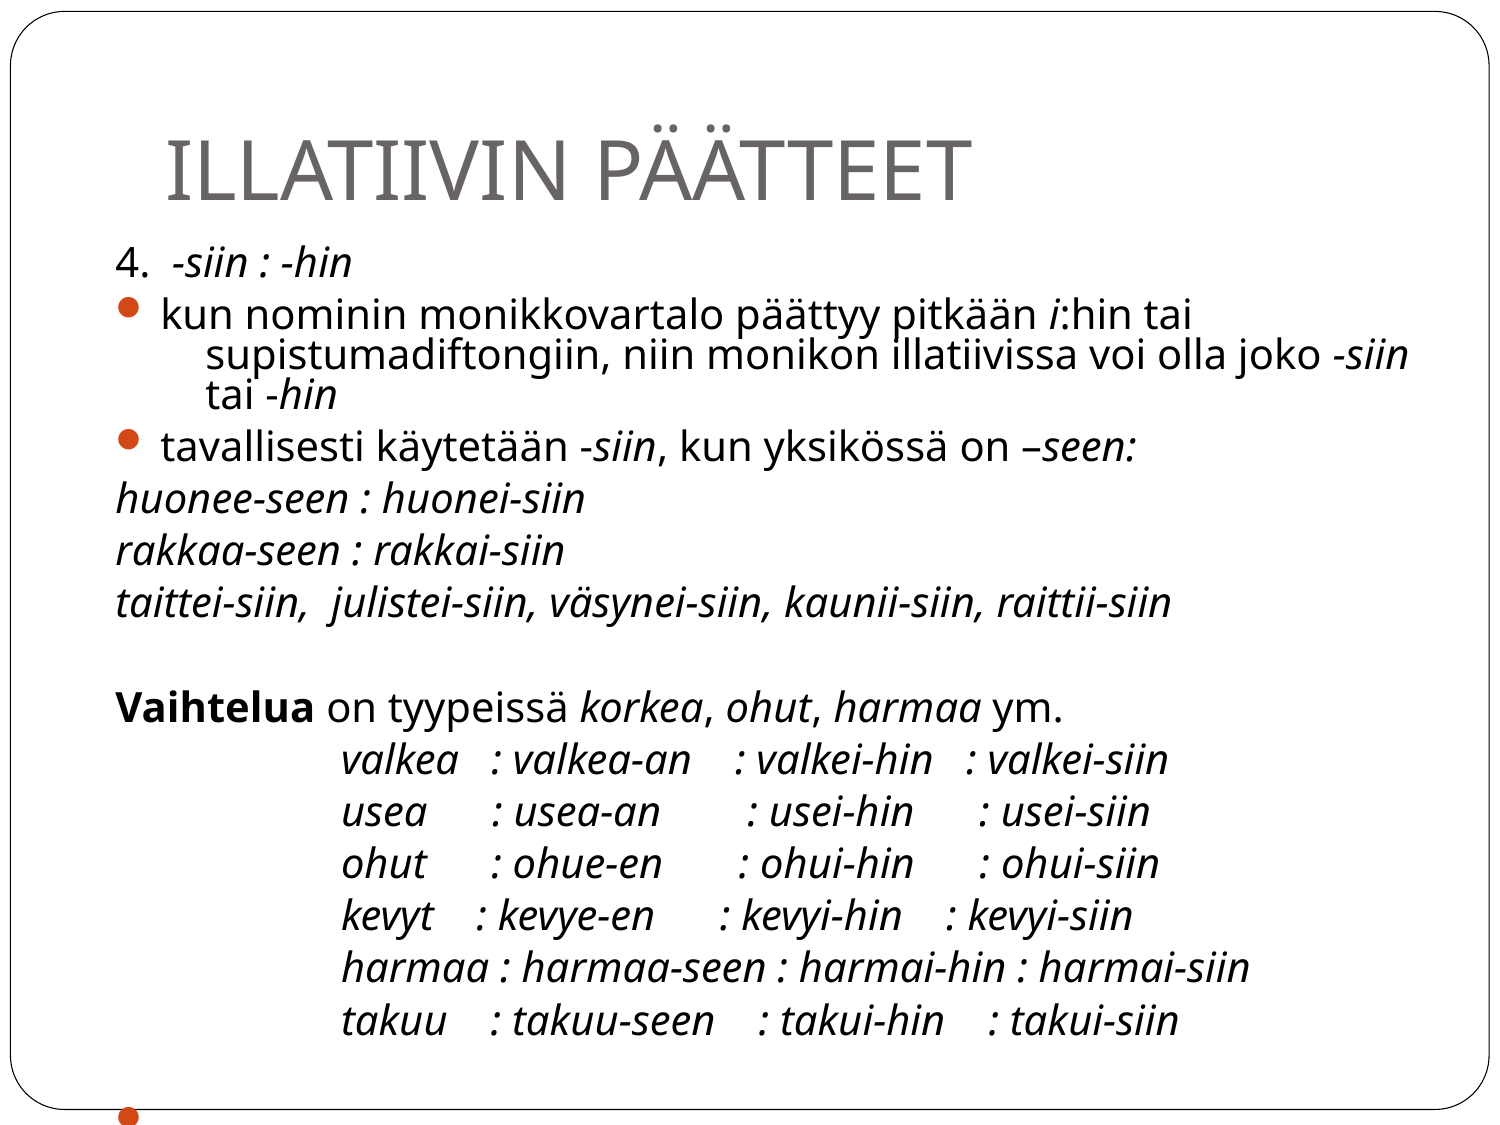

# ILLATIIVIN PÄÄTTEET
4. -siin : -hin
kun nominin monikkovartalo päättyy pitkään i:hin tai supistumadiftongiin, niin monikon illatiivissa voi olla joko -siin tai -hin
tavallisesti käytetään -siin, kun yksikössä on –seen:
huonee-seen : huonei-siin
rakkaa-seen : rakkai-siin
taittei-siin, julistei-siin, väsynei-siin, kaunii-siin, raittii-siin
Vaihtelua on tyypeissä korkea, ohut, harmaa ym.
 valkea : valkea-an : valkei-hin : valkei-siin
 usea : usea-an : usei-hin : usei-siin
 ohut : ohue-en : ohui-hin : ohui-siin
 kevyt : kevye-en : kevyi-hin : kevyi-siin
 harmaa : harmaa-seen : harmai-hin : harmai-siin
 takuu : takuu-seen : takui-hin : takui-siin